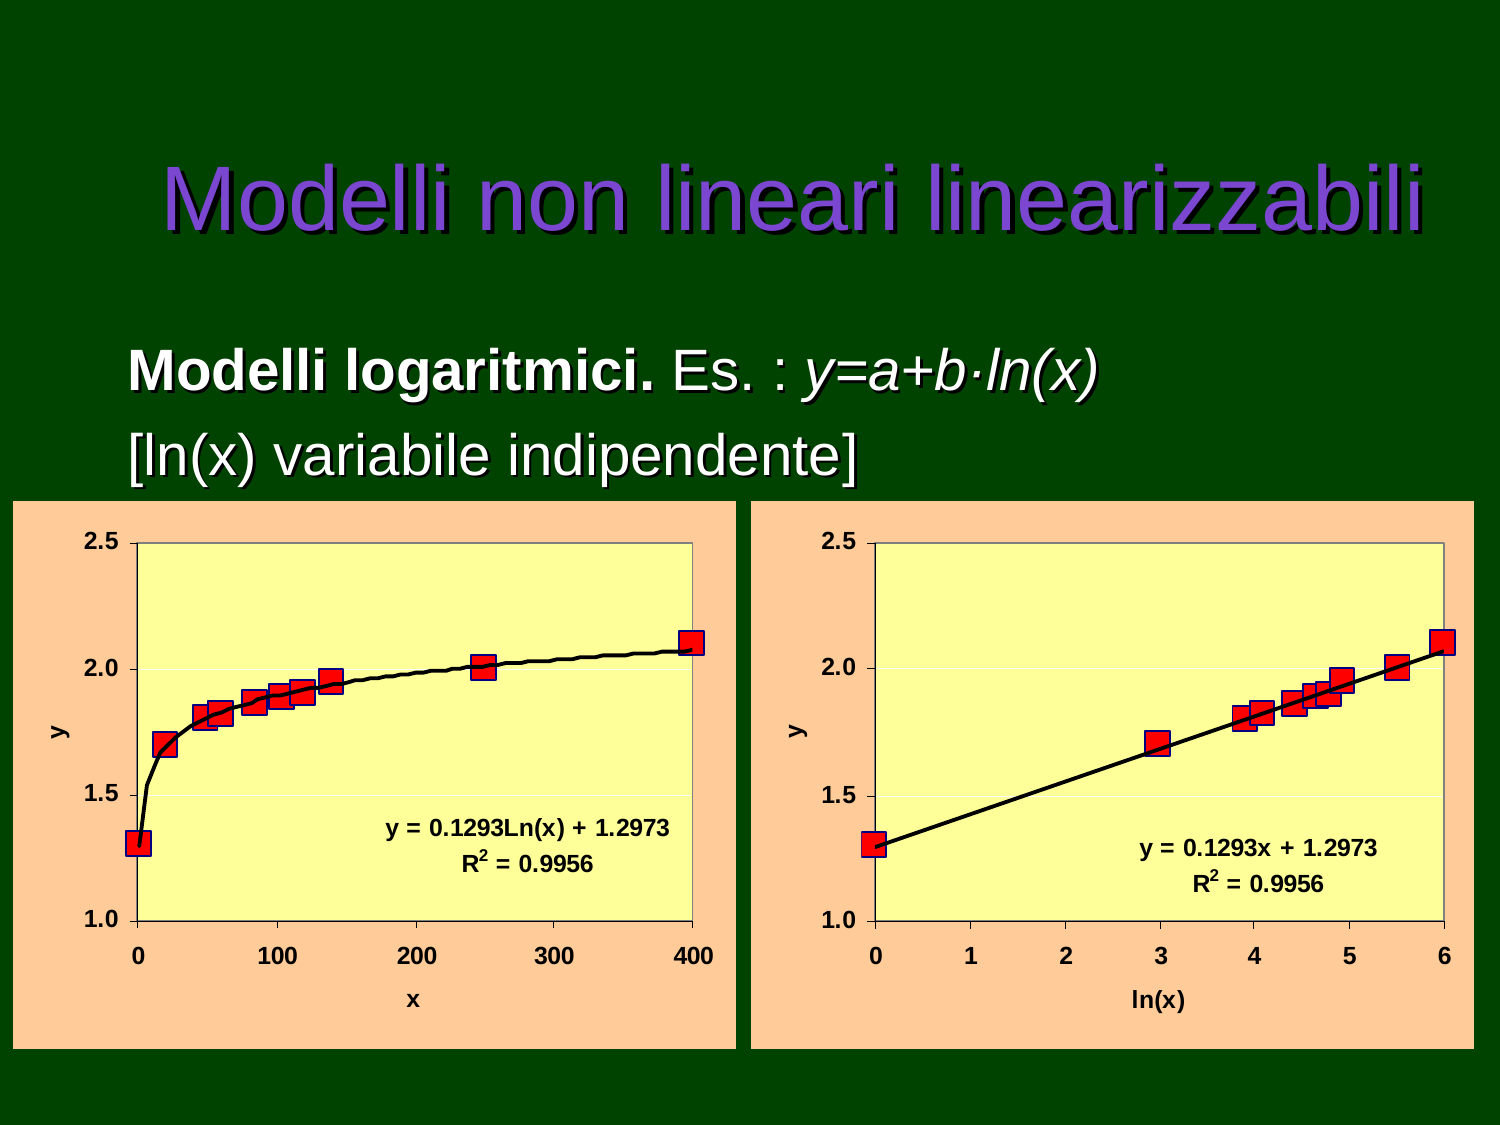

# Modelli non lineari linearizzabili
Modelli logaritmici. Es. : y=a+b·ln(x)
[ln(x) variabile indipendente]